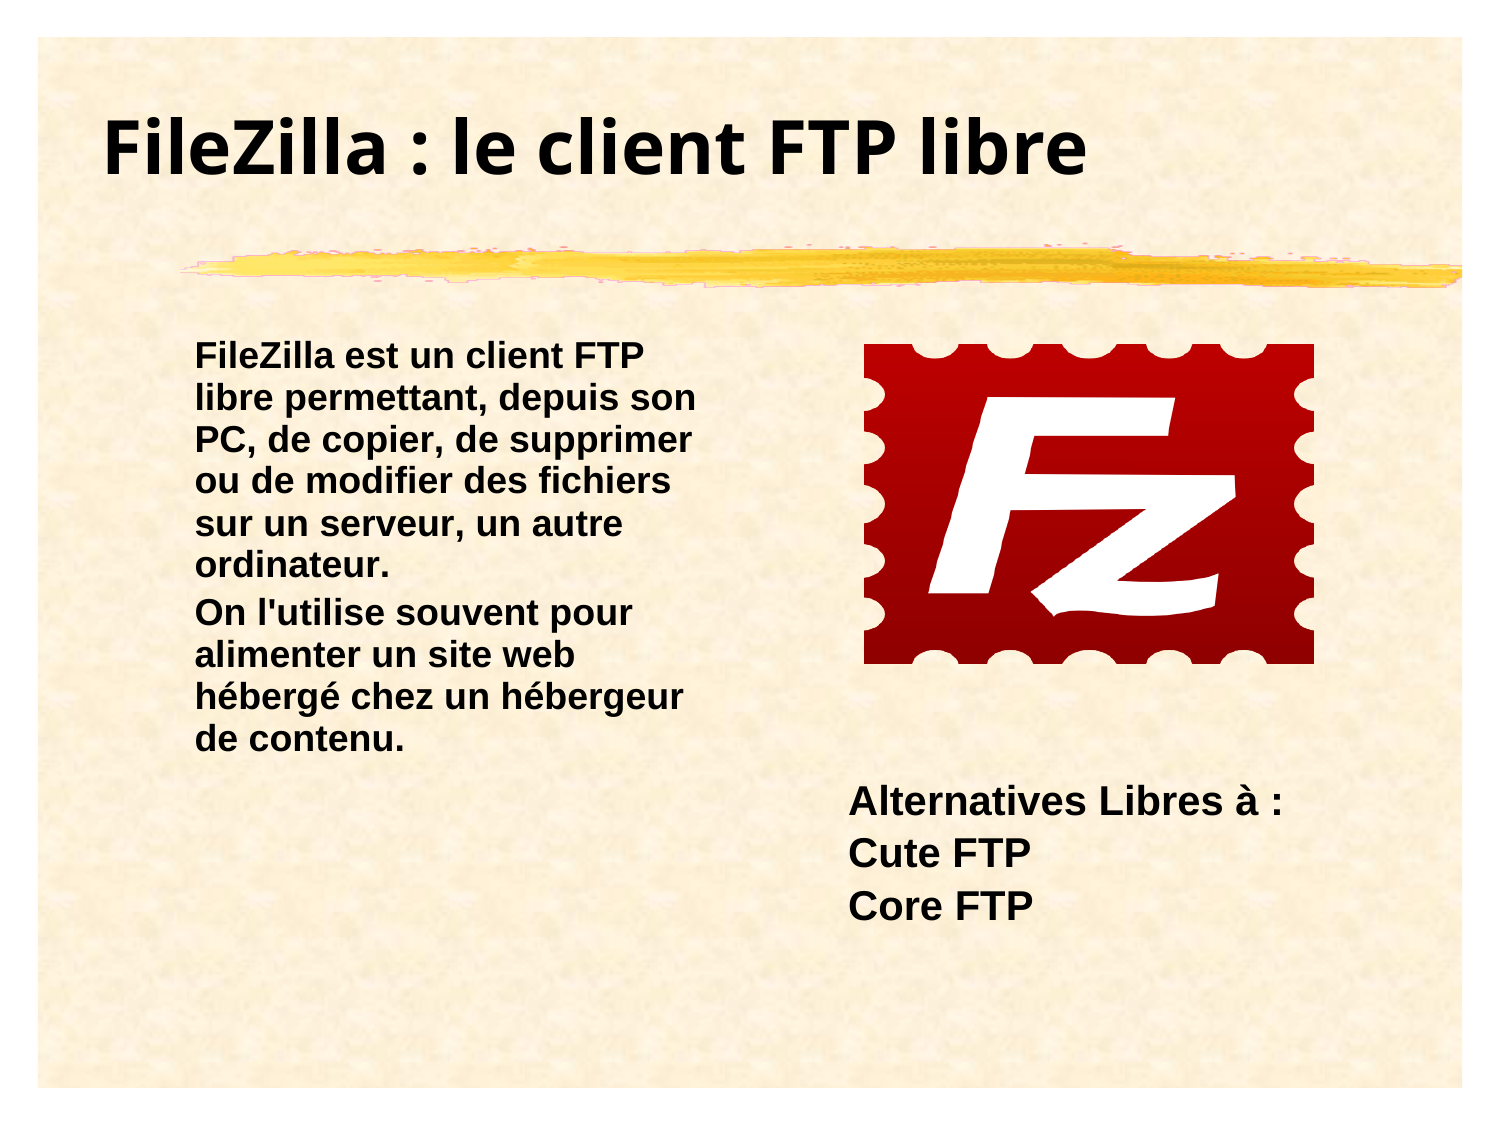

# FileZilla : le client FTP libre
FileZilla est un client FTP libre permettant, depuis son PC, de copier, de supprimer ou de modifier des fichiers sur un serveur, un autre ordinateur.
On l'utilise souvent pour alimenter un site web hébergé chez un hébergeur de contenu.
Alternatives Libres à :
Cute FTP
Core FTP